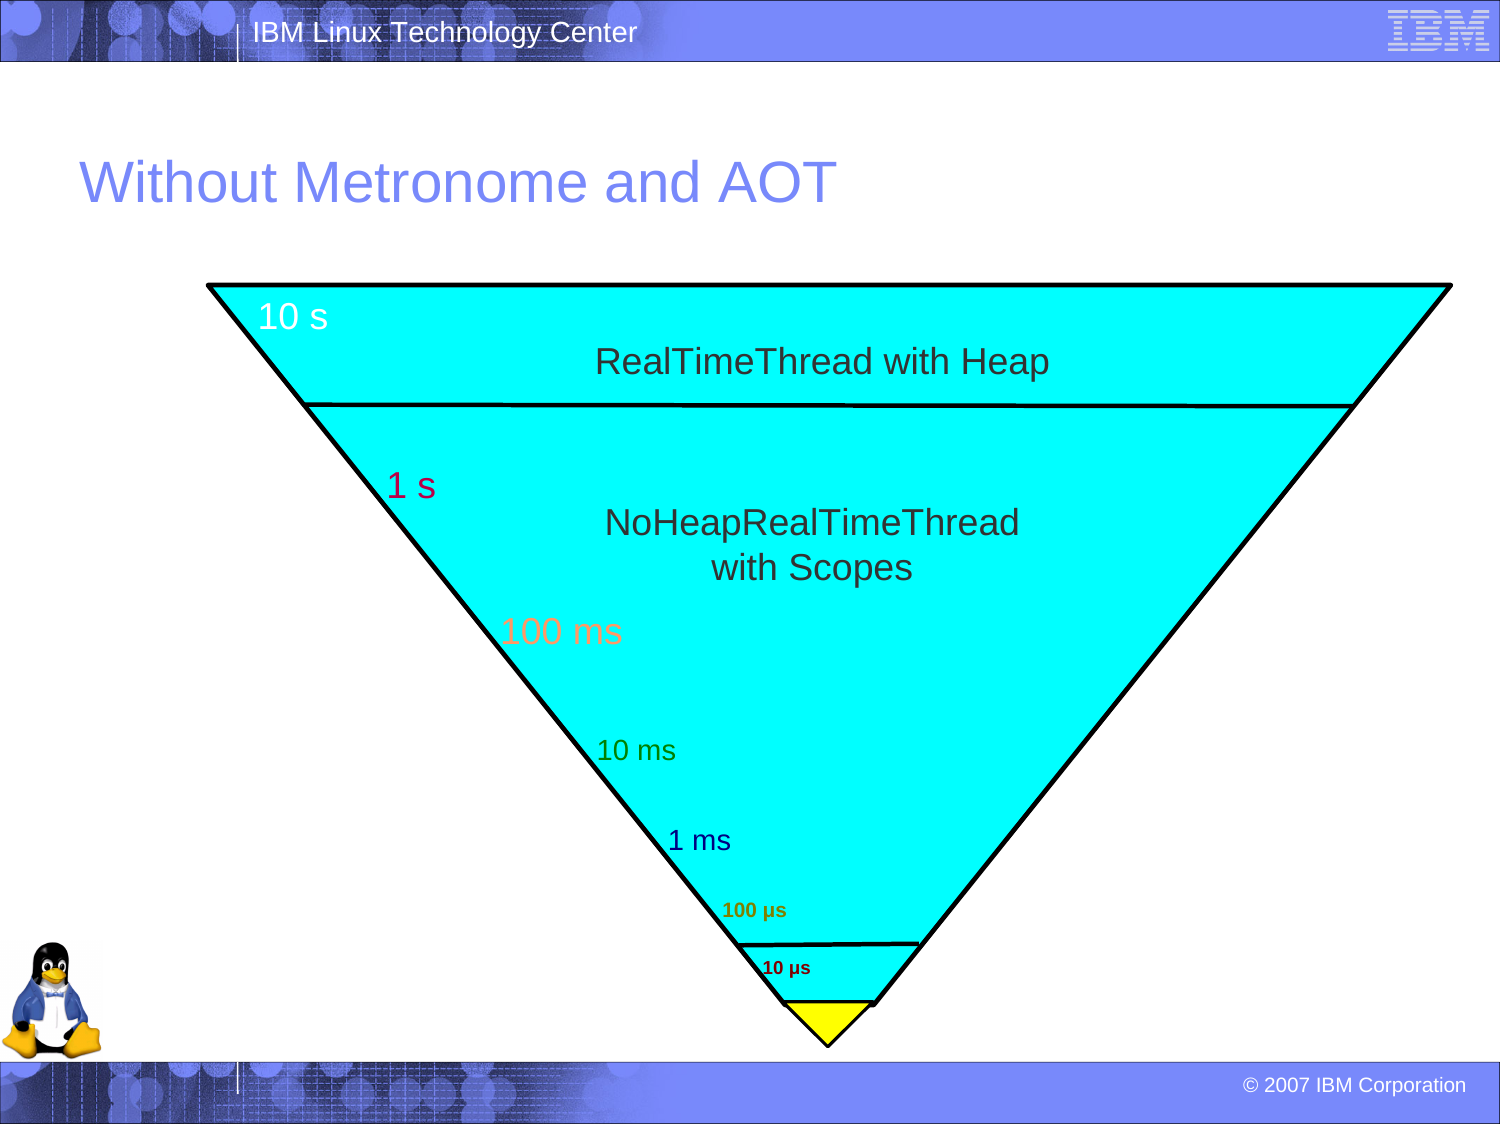

# Without Metronome and AOT
10 s
RealTimeThread with Heap
1 s
NoHeapRealTimeThread
with Scopes
100 ms
10 ms
1 ms
100 μs
10 μs